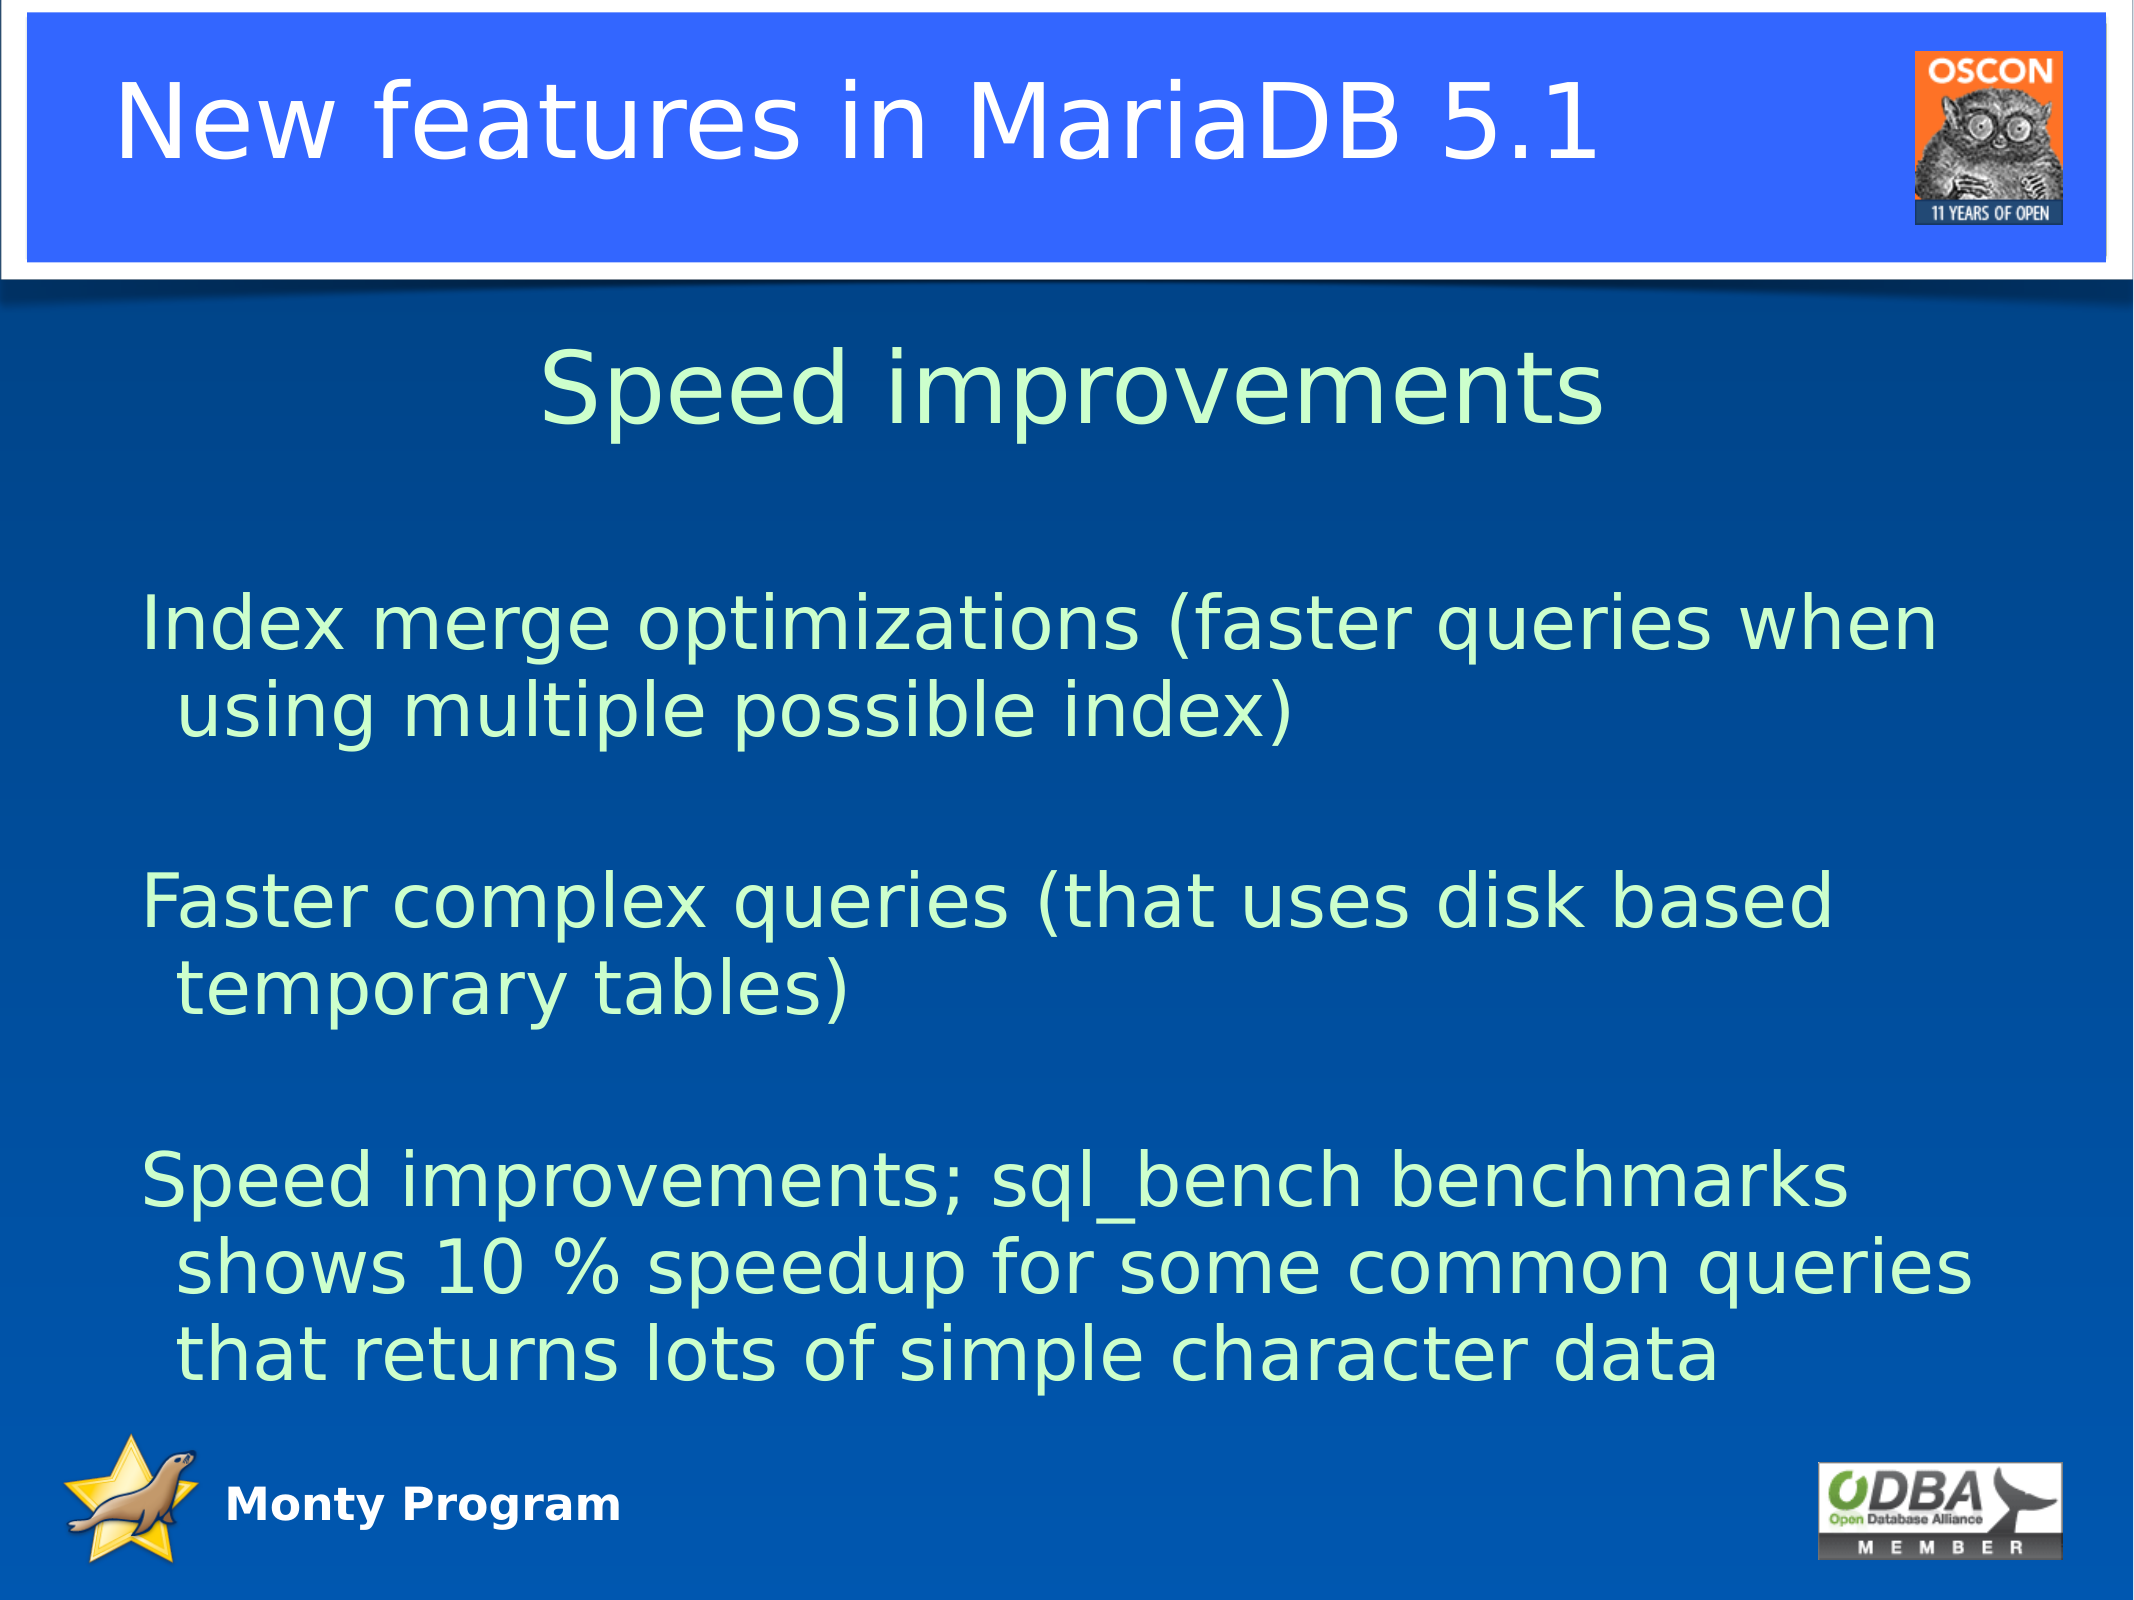

# New features in MariaDB 5.1
Speed improvements
Index merge optimizations (faster queries when using multiple possible index)
Faster complex queries (that uses disk based temporary tables)
Speed improvements; sql_bench benchmarks shows 10 % speedup for some common queries that returns lots of simple character data